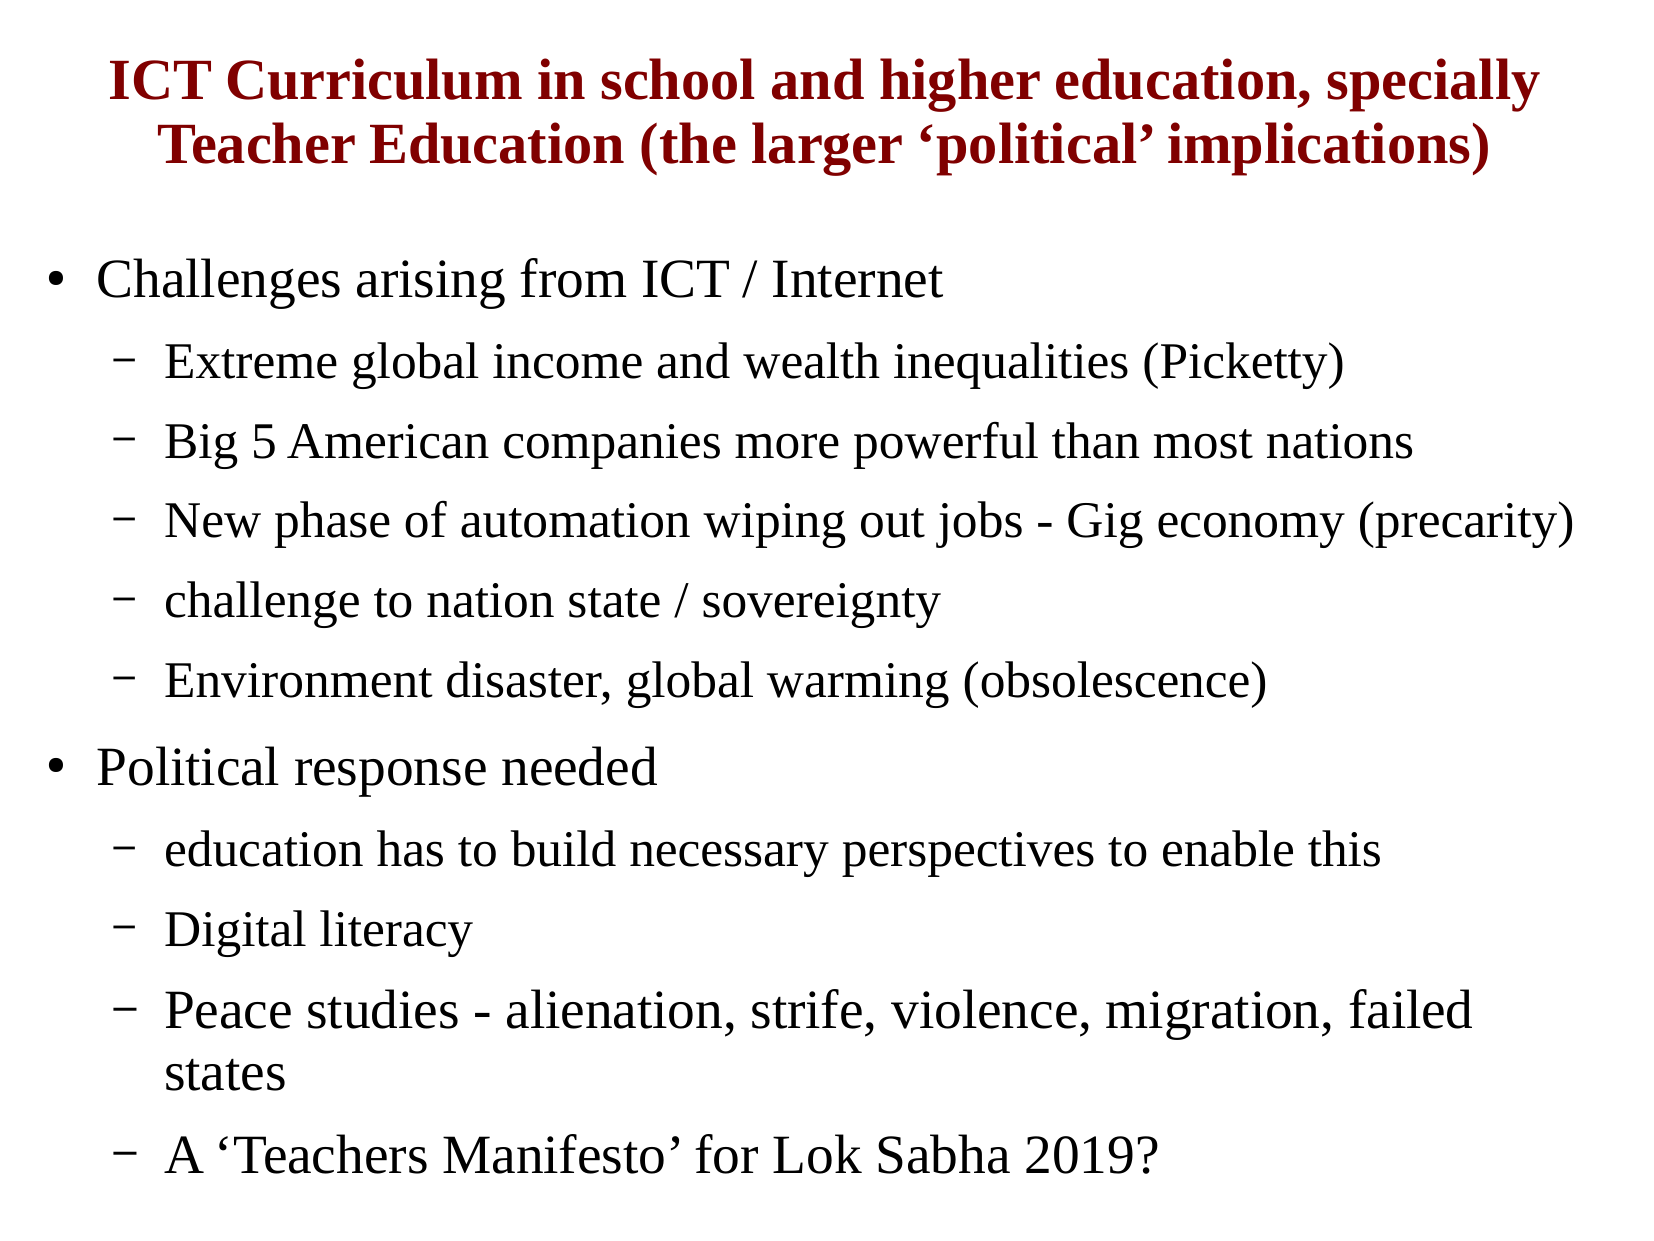

# ICT Curriculum in school and higher education, specially Teacher Education (the larger ‘political’ implications)
Challenges arising from ICT / Internet
Extreme global income and wealth inequalities (Picketty)
Big 5 American companies more powerful than most nations
New phase of automation wiping out jobs - Gig economy (precarity)
challenge to nation state / sovereignty
Environment disaster, global warming (obsolescence)
Political response needed
education has to build necessary perspectives to enable this
Digital literacy
Peace studies - alienation, strife, violence, migration, failed states
A ‘Teachers Manifesto’ for Lok Sabha 2019?